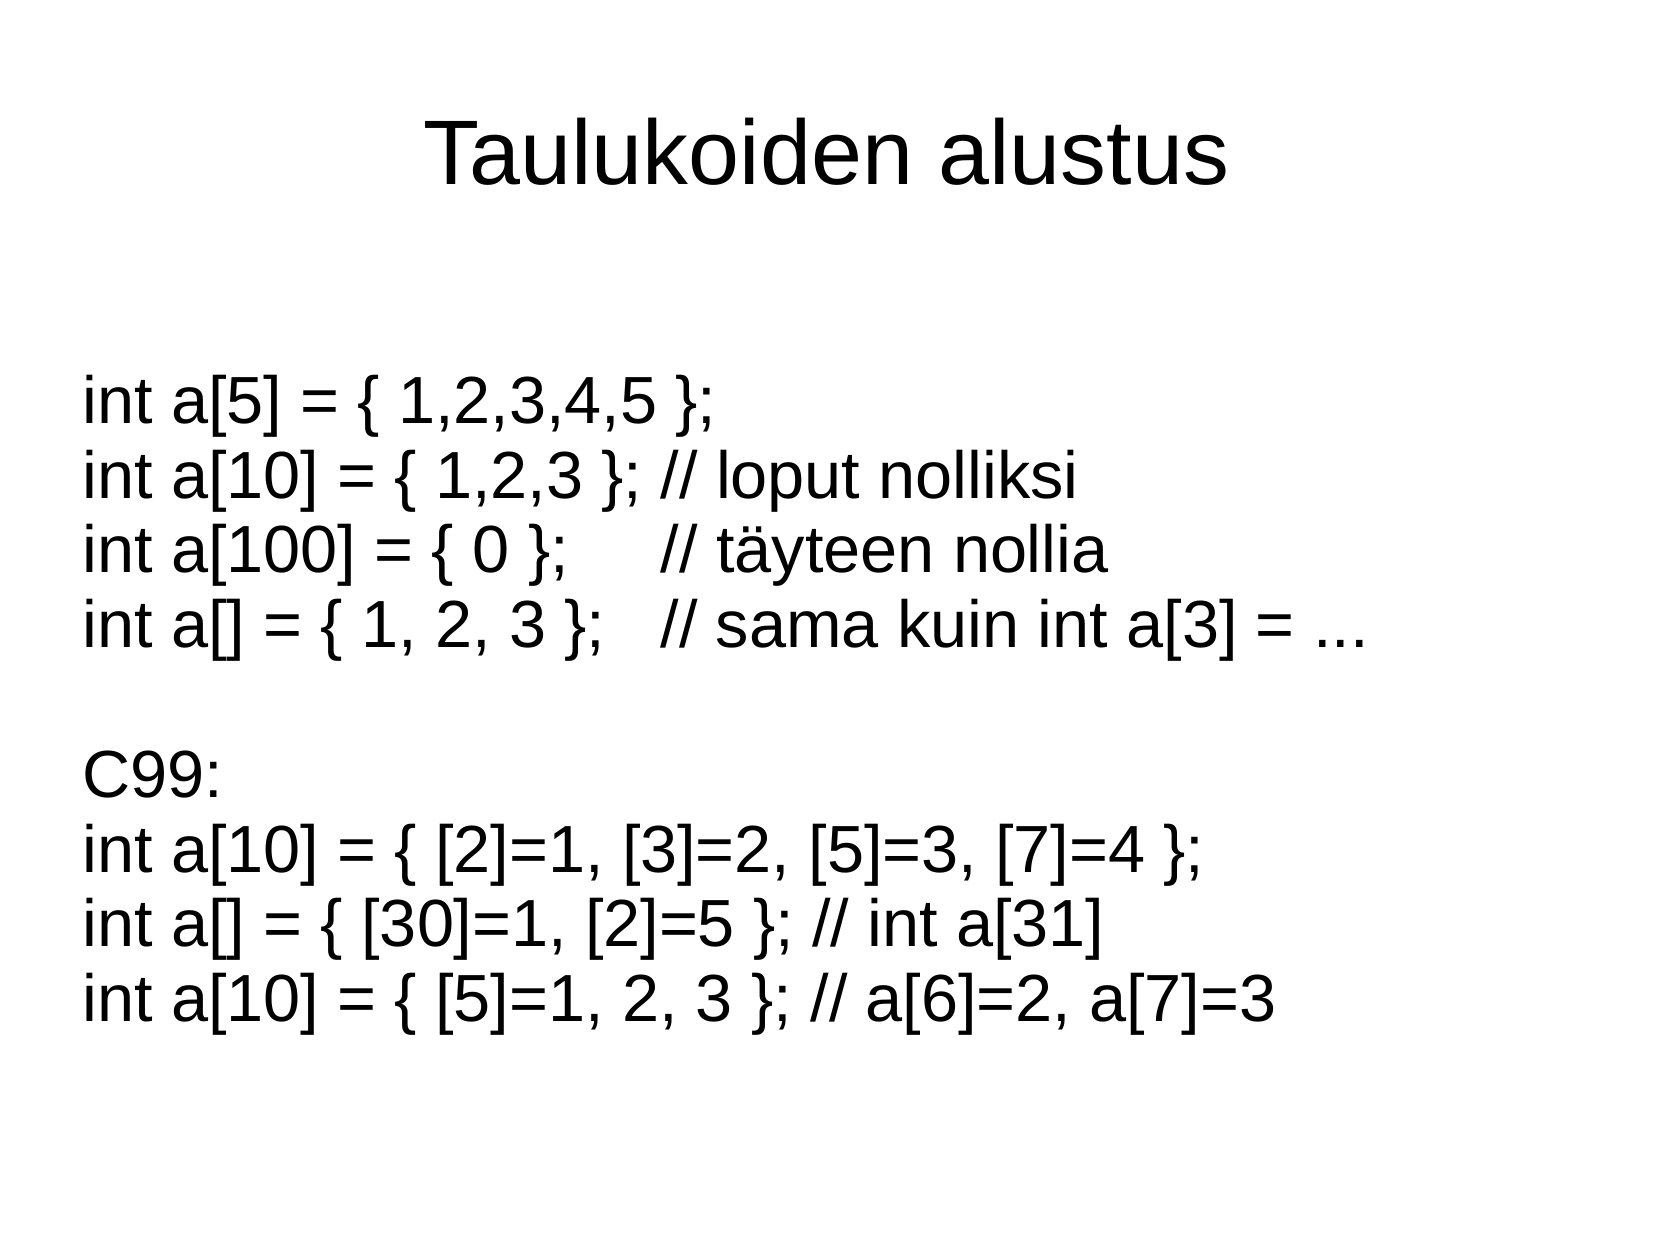

# Taulukoiden alustus
int a[5] = { 1,2,3,4,5 };
int a[10] = { 1,2,3 }; // loput nolliksi
int a[100] = { 0 }; // täyteen nollia
int a[] = { 1, 2, 3 }; // sama kuin int a[3] = ...
C99:
int a[10] = { [2]=1, [3]=2, [5]=3, [7]=4 };
int a[] = { [30]=1, [2]=5 }; // int a[31]
int a[10] = { [5]=1, 2, 3 }; // a[6]=2, a[7]=3